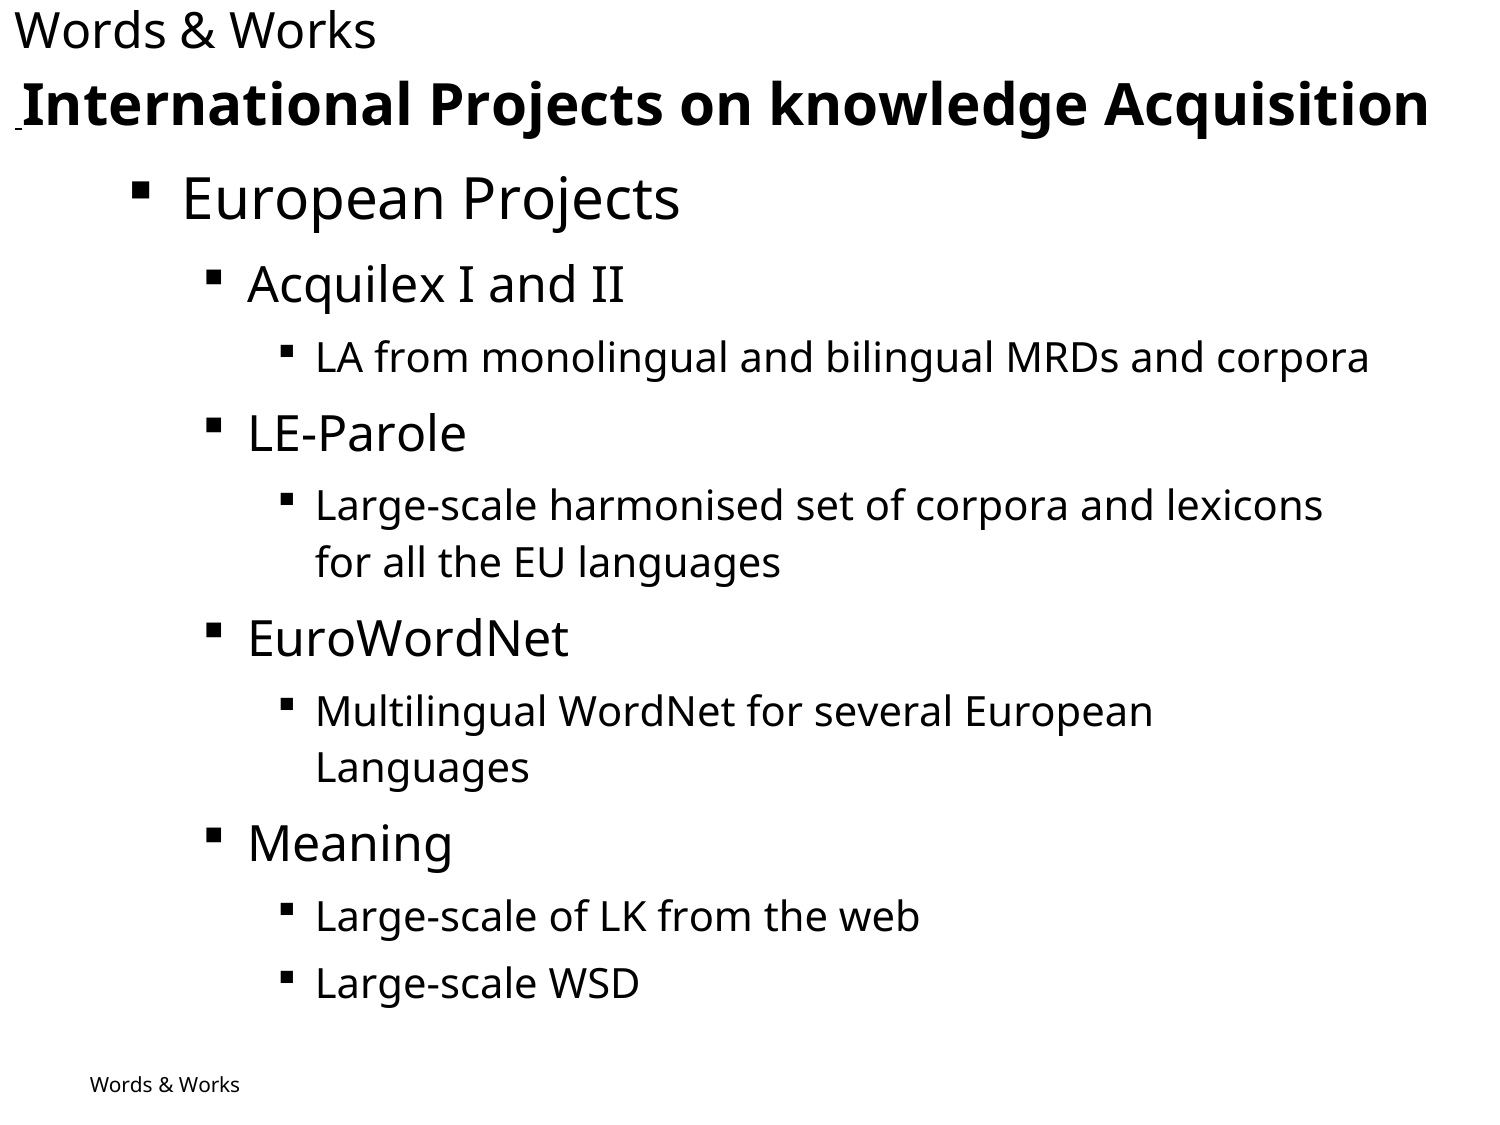

Words & Works
 International Projects on knowledge Acquisition
# European Projects
Acquilex I and II
LA from monolingual and bilingual MRDs and corpora
LE-Parole
Large-scale harmonised set of corpora and lexicons for all the EU languages
EuroWordNet
Multilingual WordNet for several European Languages
Meaning
Large-scale of LK from the web
Large-scale WSD